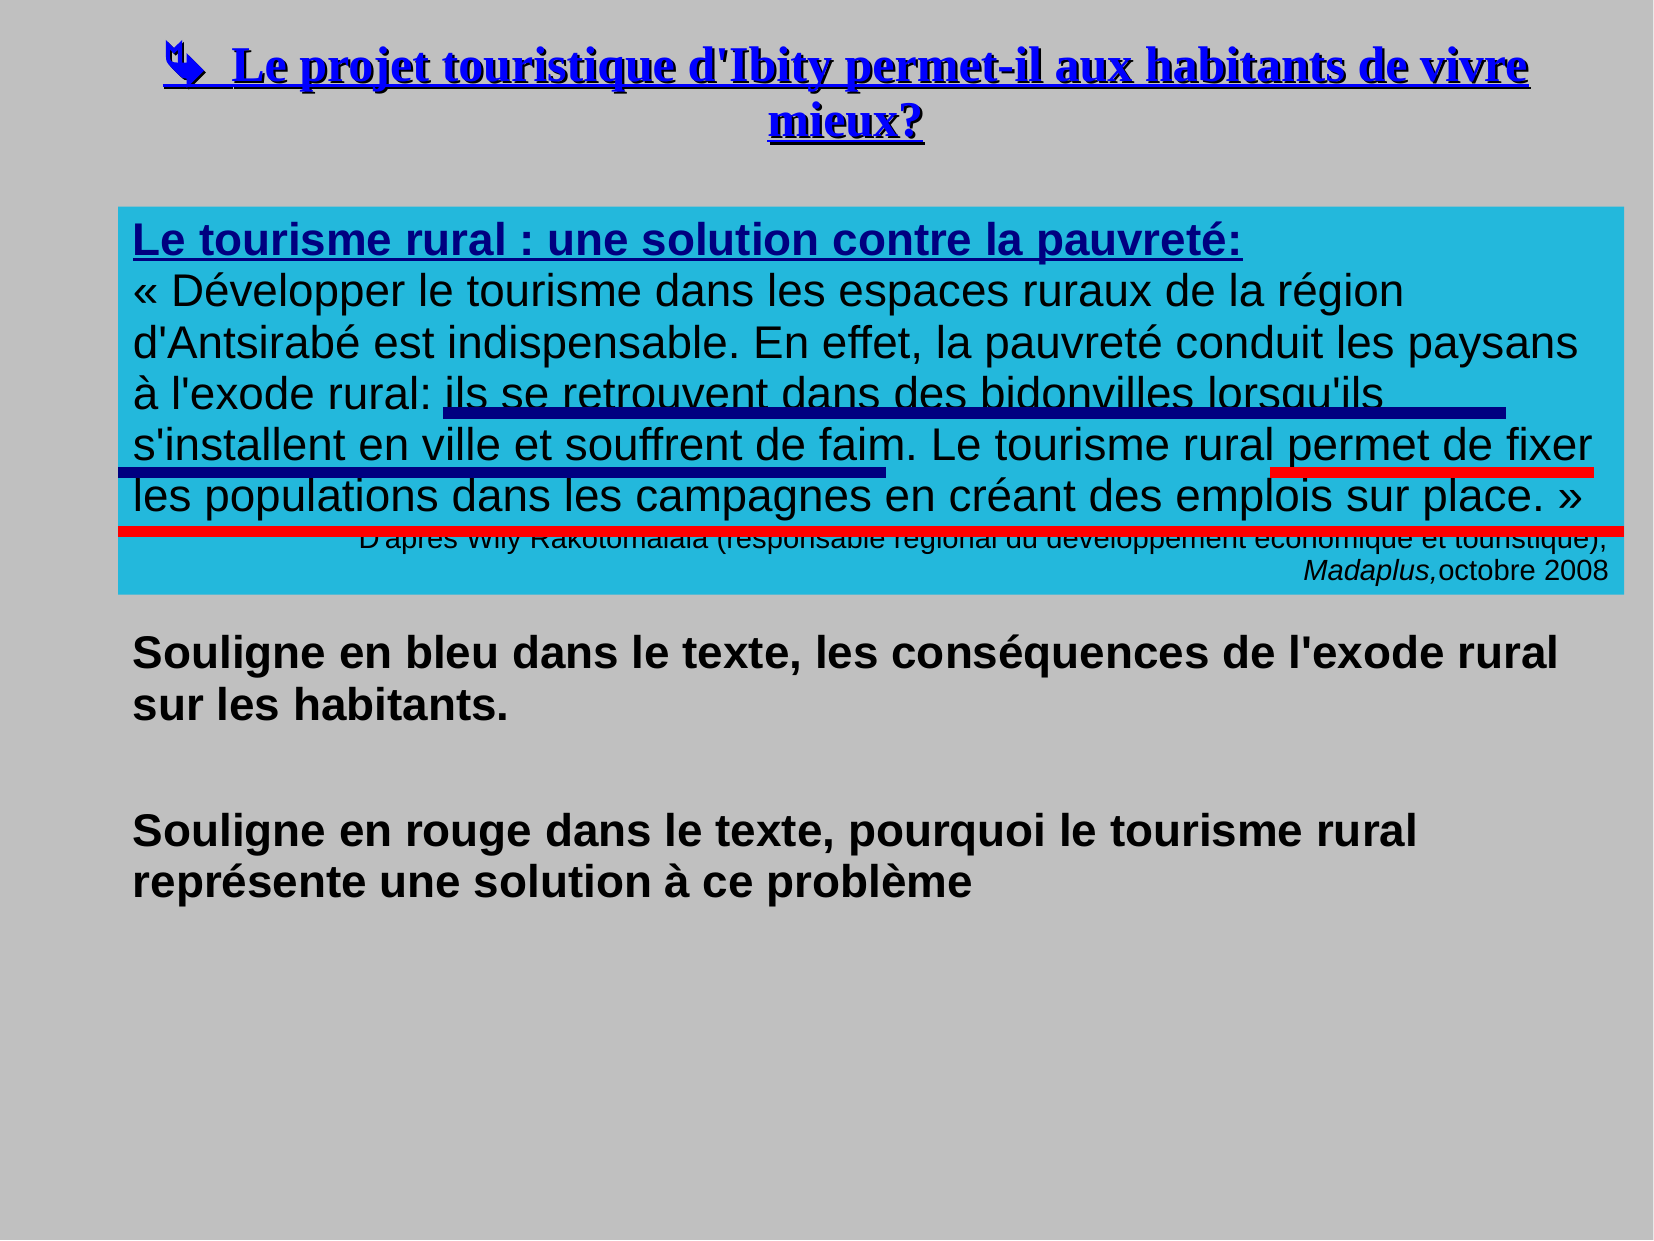

 Le projet touristique d'Ibity permet-il aux habitants de vivre mieux?
Le tourisme rural : une solution contre la pauvreté:
« Développer le tourisme dans les espaces ruraux de la région d'Antsirabé est indispensable. En effet, la pauvreté conduit les paysans à l'exode rural: ils se retrouvent dans des bidonvilles lorsqu'ils s'installent en ville et souffrent de faim. Le tourisme rural permet de fixer les populations dans les campagnes en créant des emplois sur place. »
D'après Wily Rakotomalala (responsable régional du développement économique et touristique), Madaplus,octobre 2008
Souligne en bleu dans le texte, les conséquences de l'exode rural sur les habitants.
Souligne en rouge dans le texte, pourquoi le tourisme rural représente une solution à ce problème